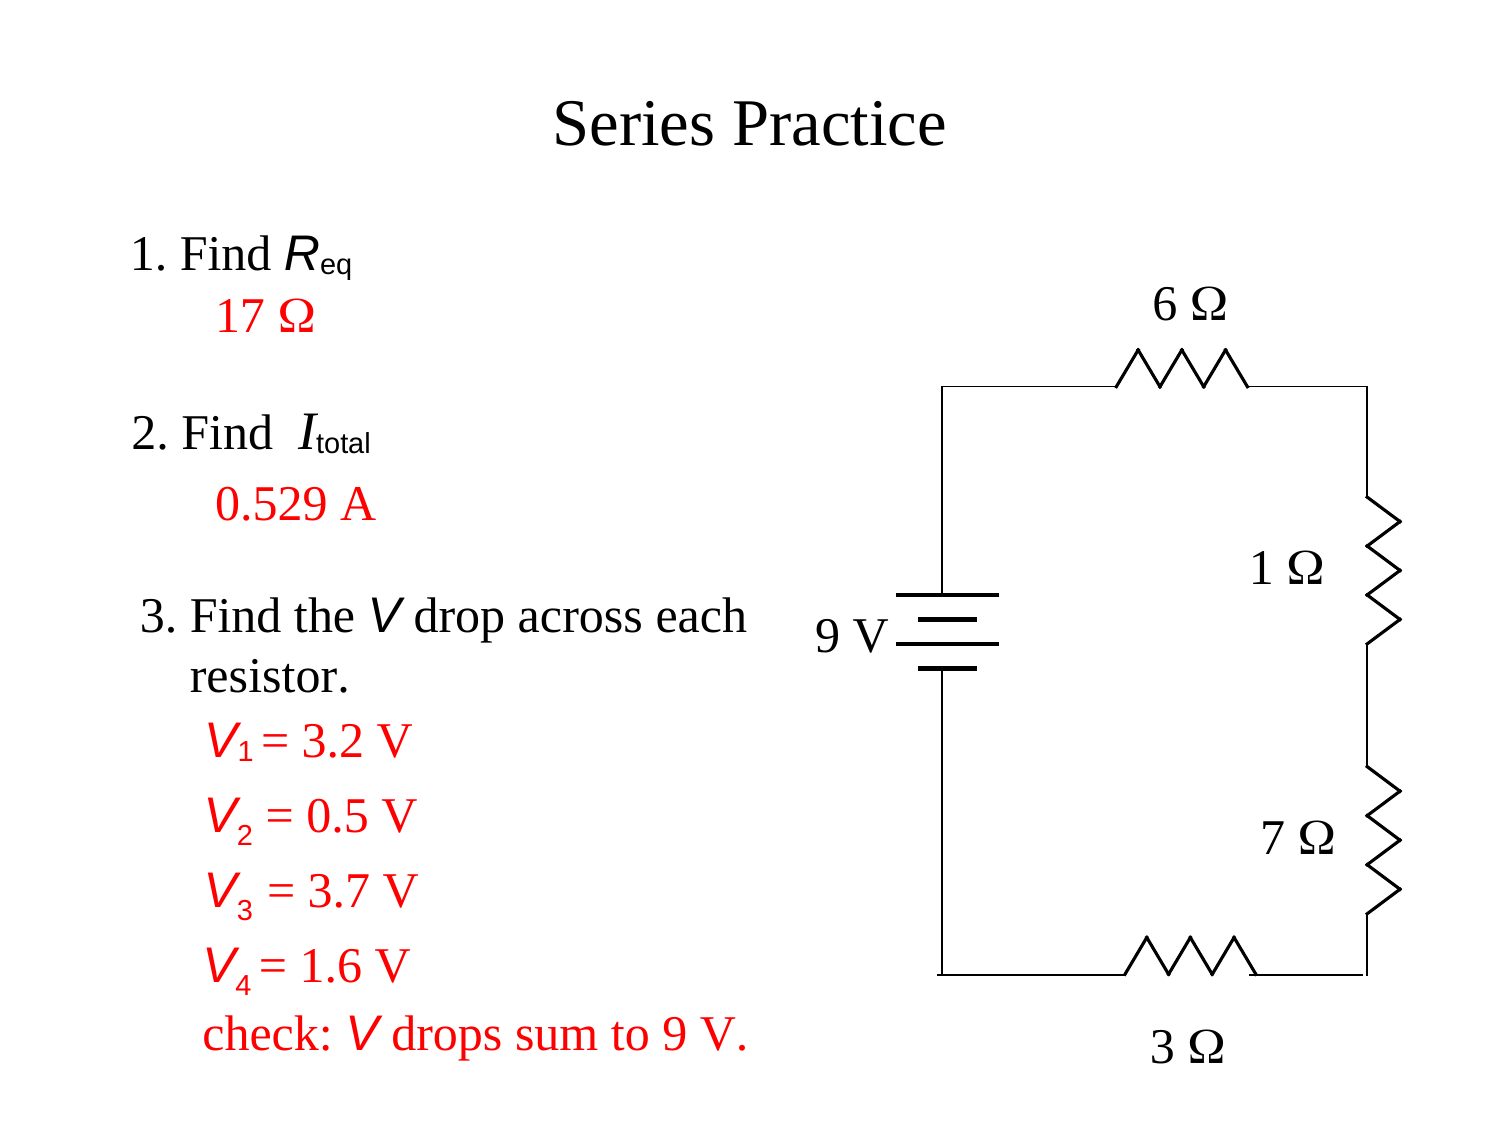

# Series Practice
1. Find Req
6 
17 
2. Find Itotal
0.529 A
1 
3. Find the V drop across each
 resistor.
9 V
V1 = 3.2 V
V2 = 0.5 V
7 
V3 = 3.7 V
V4 = 1.6 V
check: V drops sum to 9 V.
3 